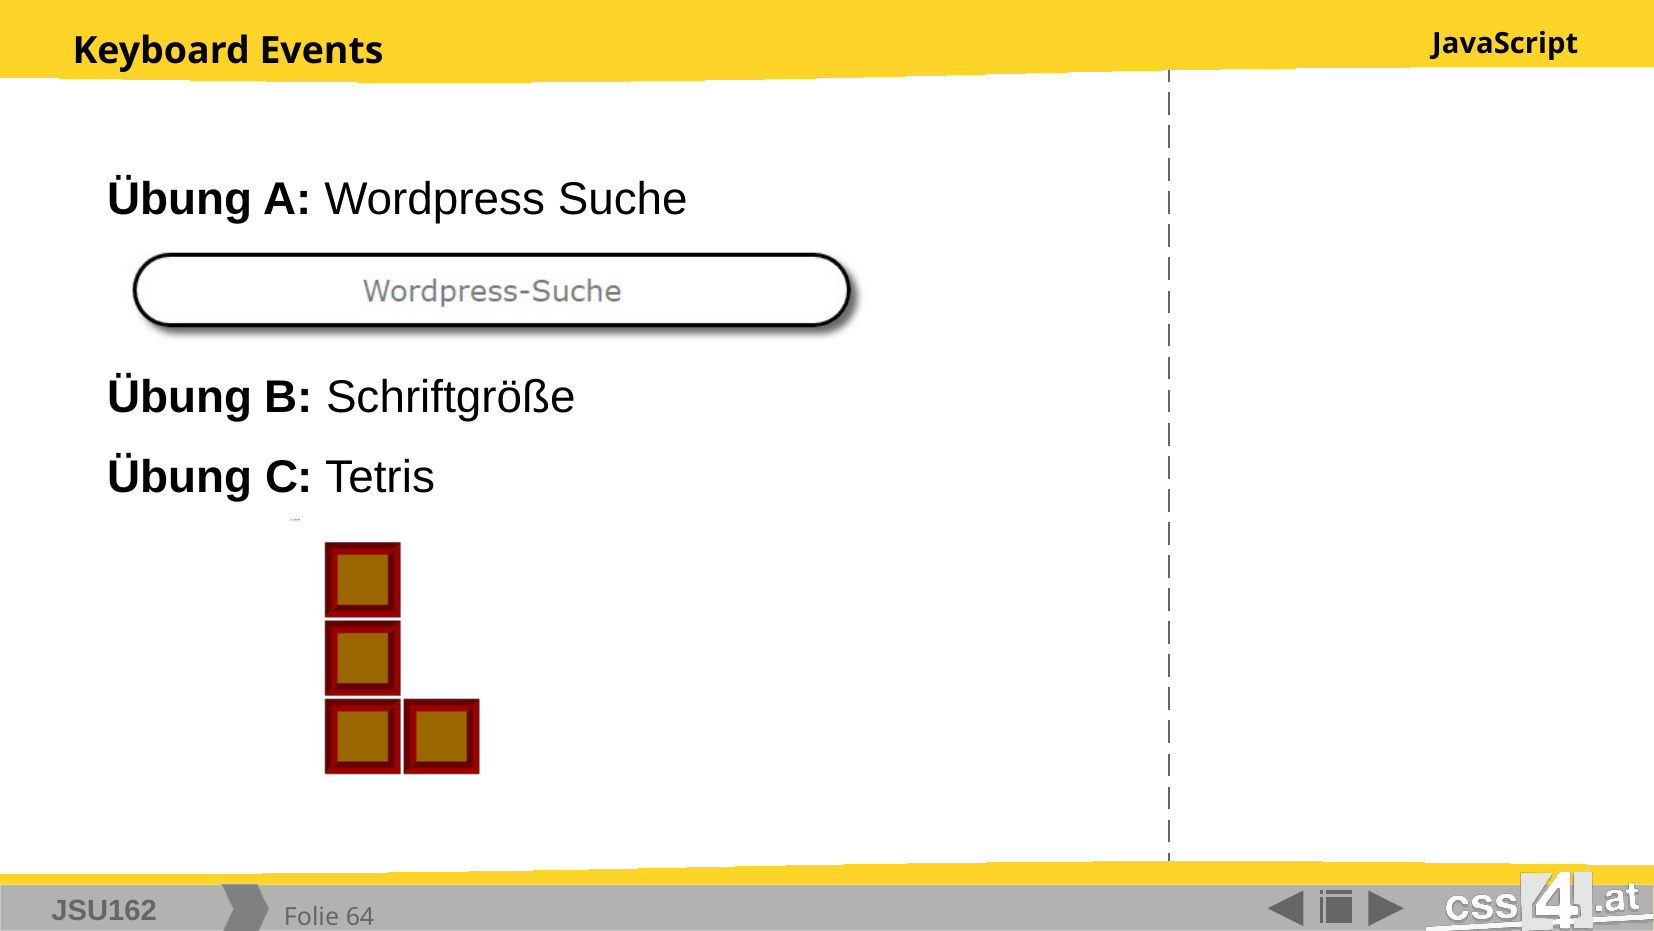

JavaScript
Keyboard Events
Übung A: Wordpress Suche
Übung B: Schriftgröße
Übung C: Tetris
JSU162
Folie